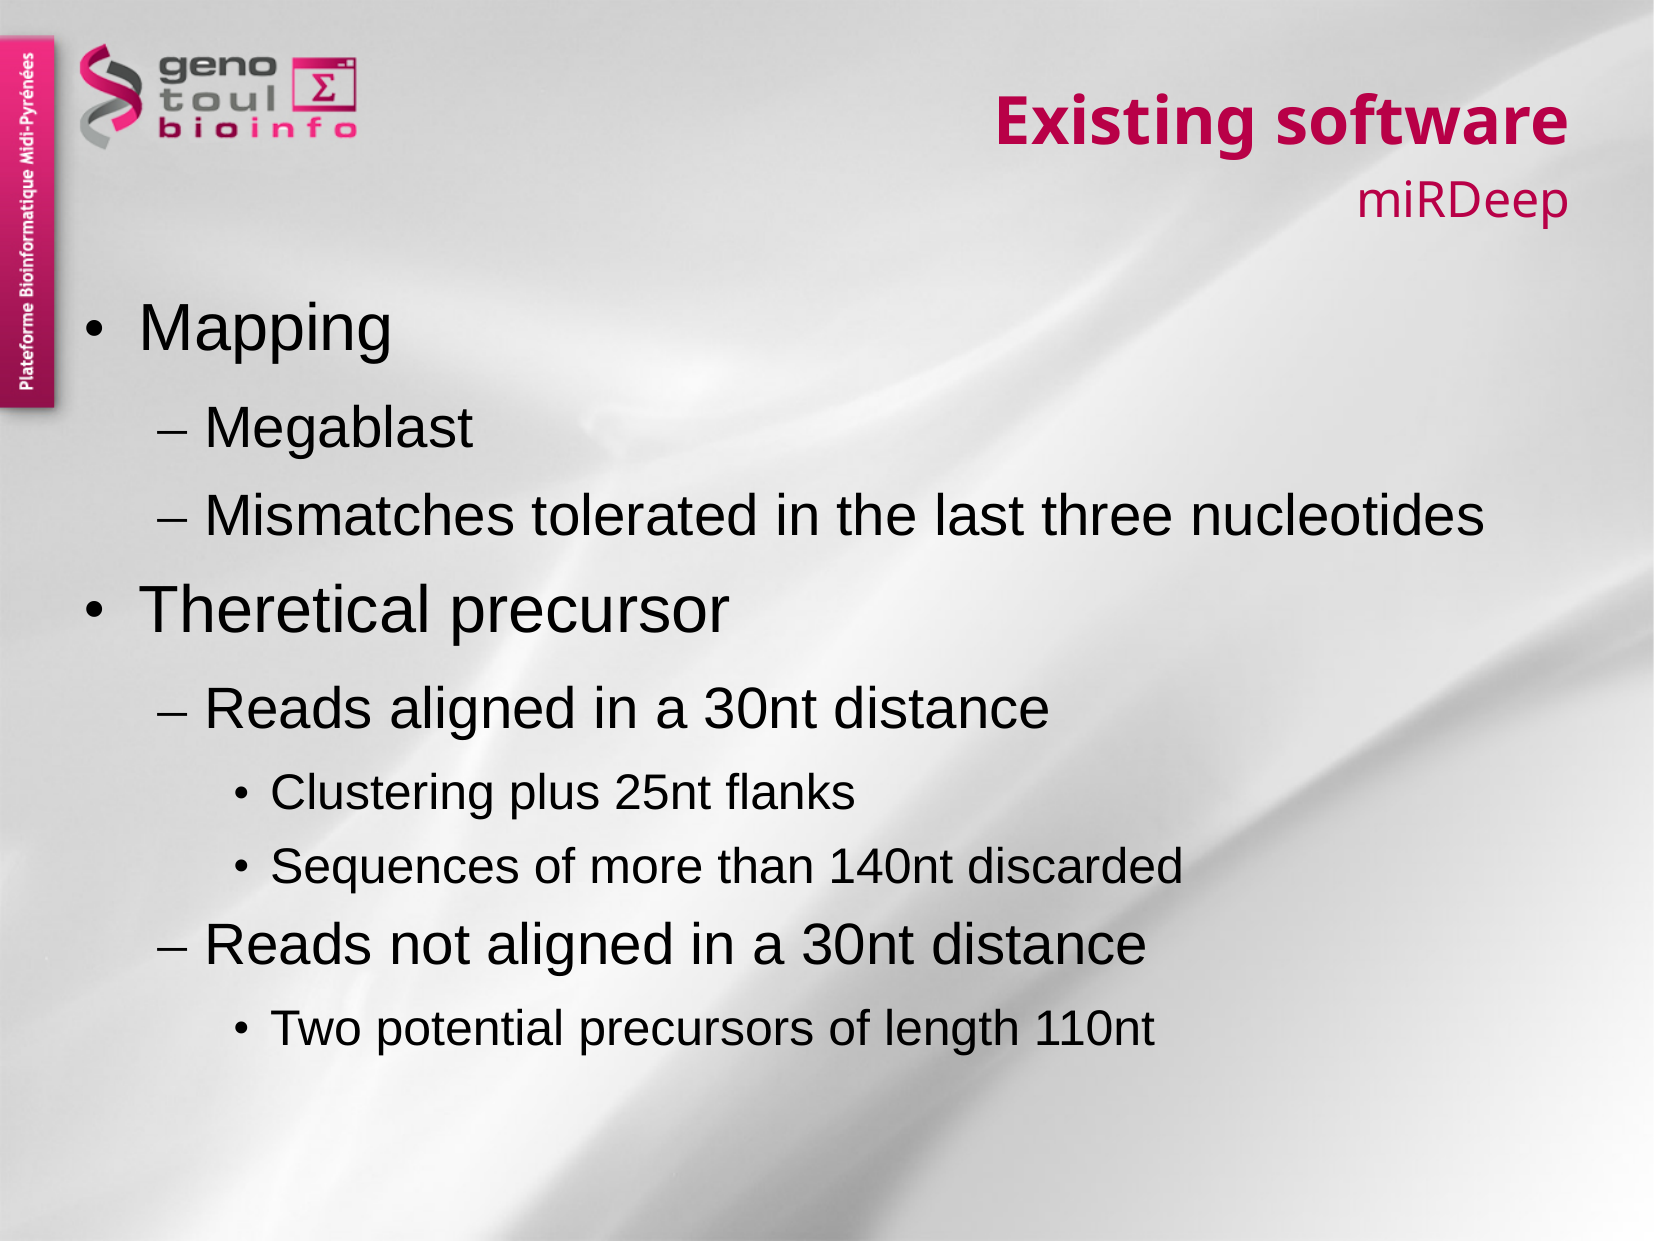

# Existing software miRDeep
Mapping
Megablast
Mismatches tolerated in the last three nucleotides
Theretical precursor
Reads aligned in a 30nt distance
Clustering plus 25nt flanks
Sequences of more than 140nt discarded
Reads not aligned in a 30nt distance
Two potential precursors of length 110nt